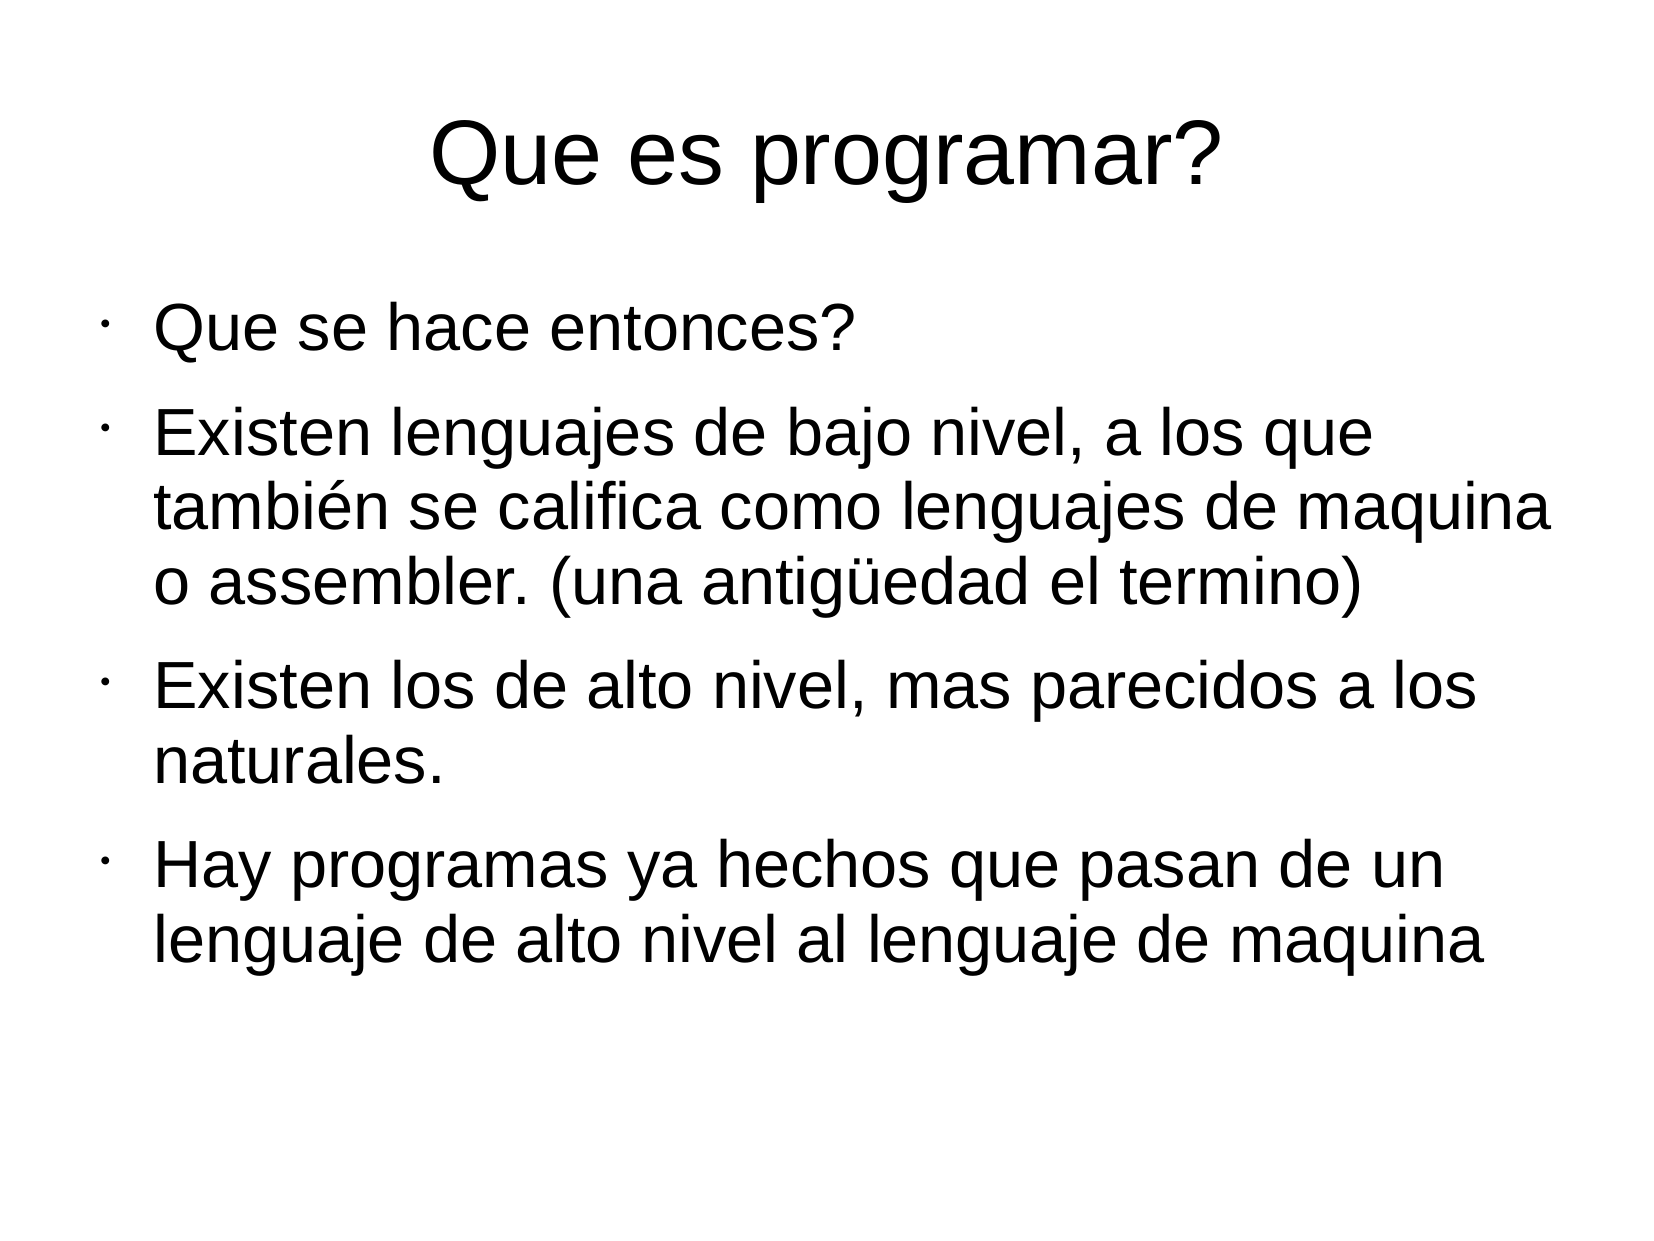

# Que es programar?
Que se hace entonces?
Existen lenguajes de bajo nivel, a los que también se califica como lenguajes de maquina o assembler. (una antigüedad el termino)
Existen los de alto nivel, mas parecidos a los naturales.
Hay programas ya hechos que pasan de un lenguaje de alto nivel al lenguaje de maquina